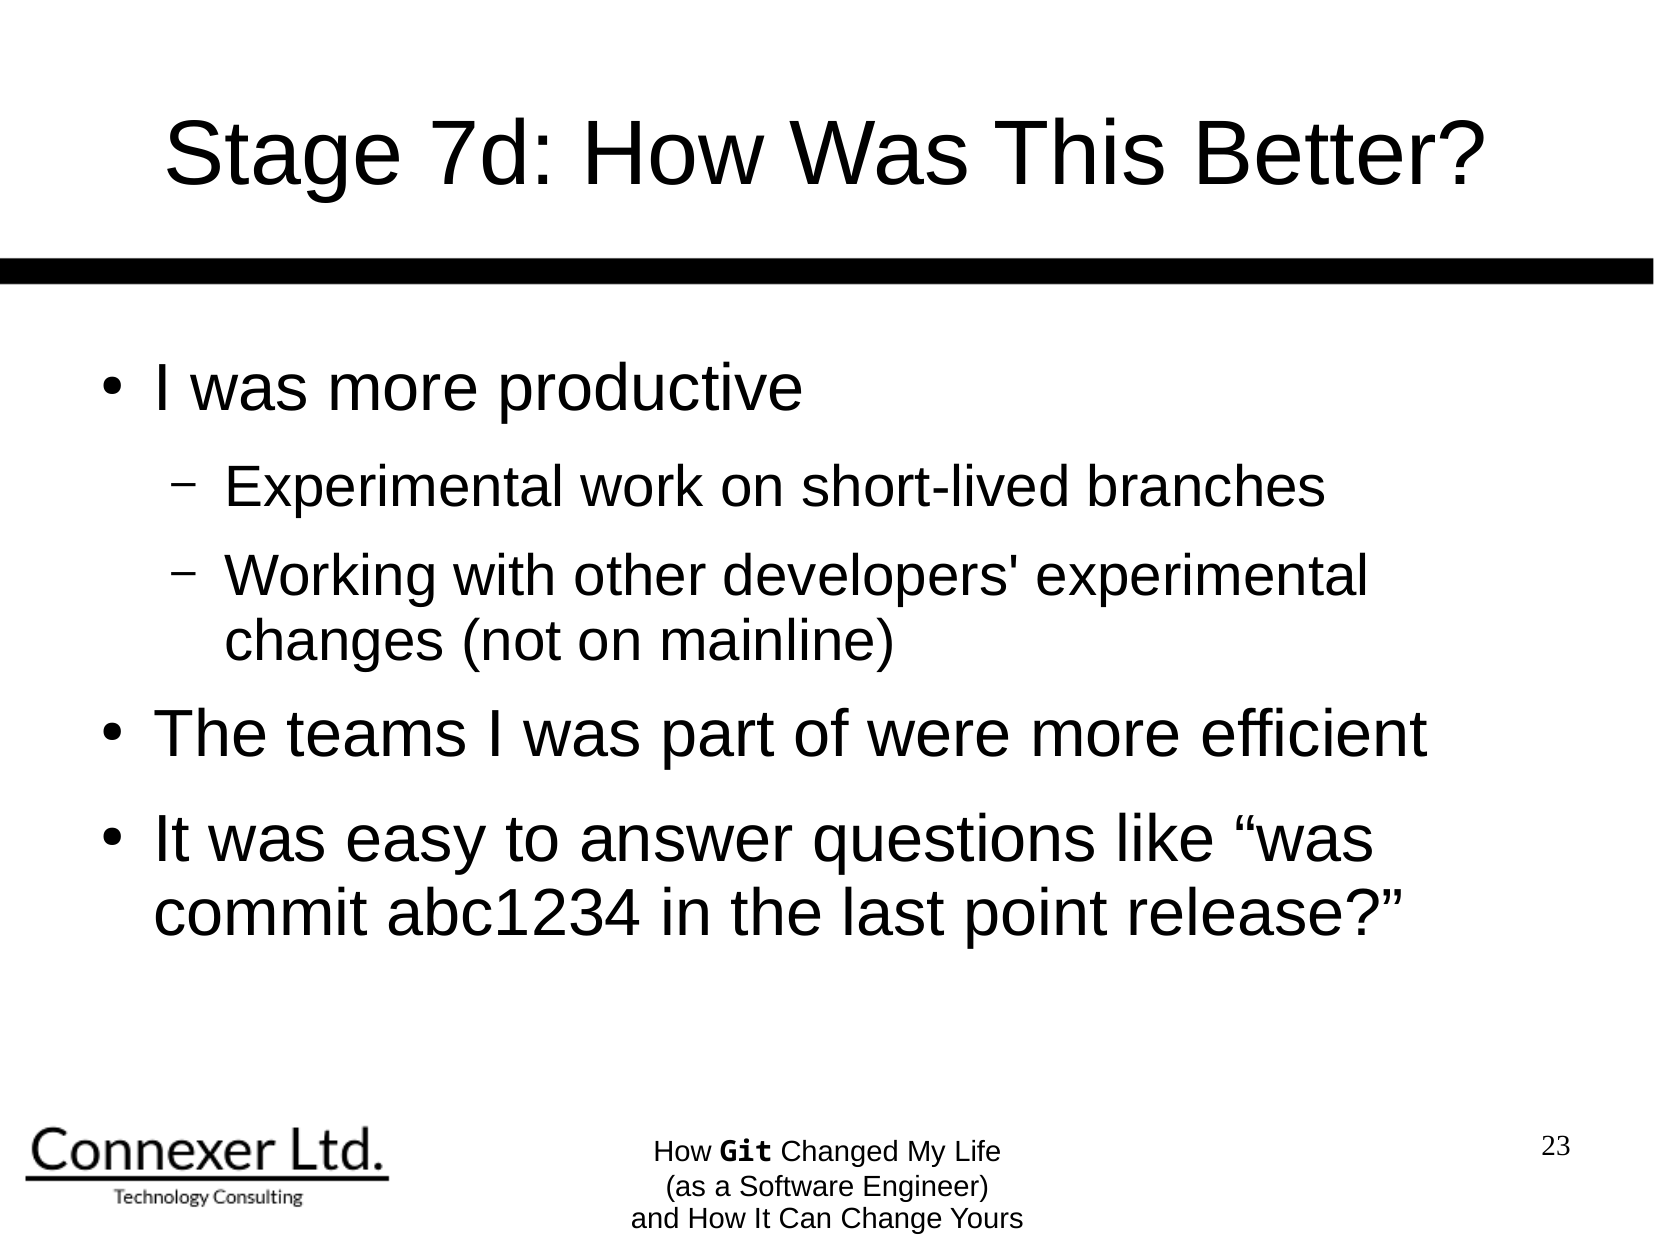

# Stage 7d: How Was This Better?
I was more productive
Experimental work on short-lived branches
Working with other developers' experimental changes (not on mainline)
The teams I was part of were more efficient
It was easy to answer questions like “was commit abc1234 in the last point release?”
23